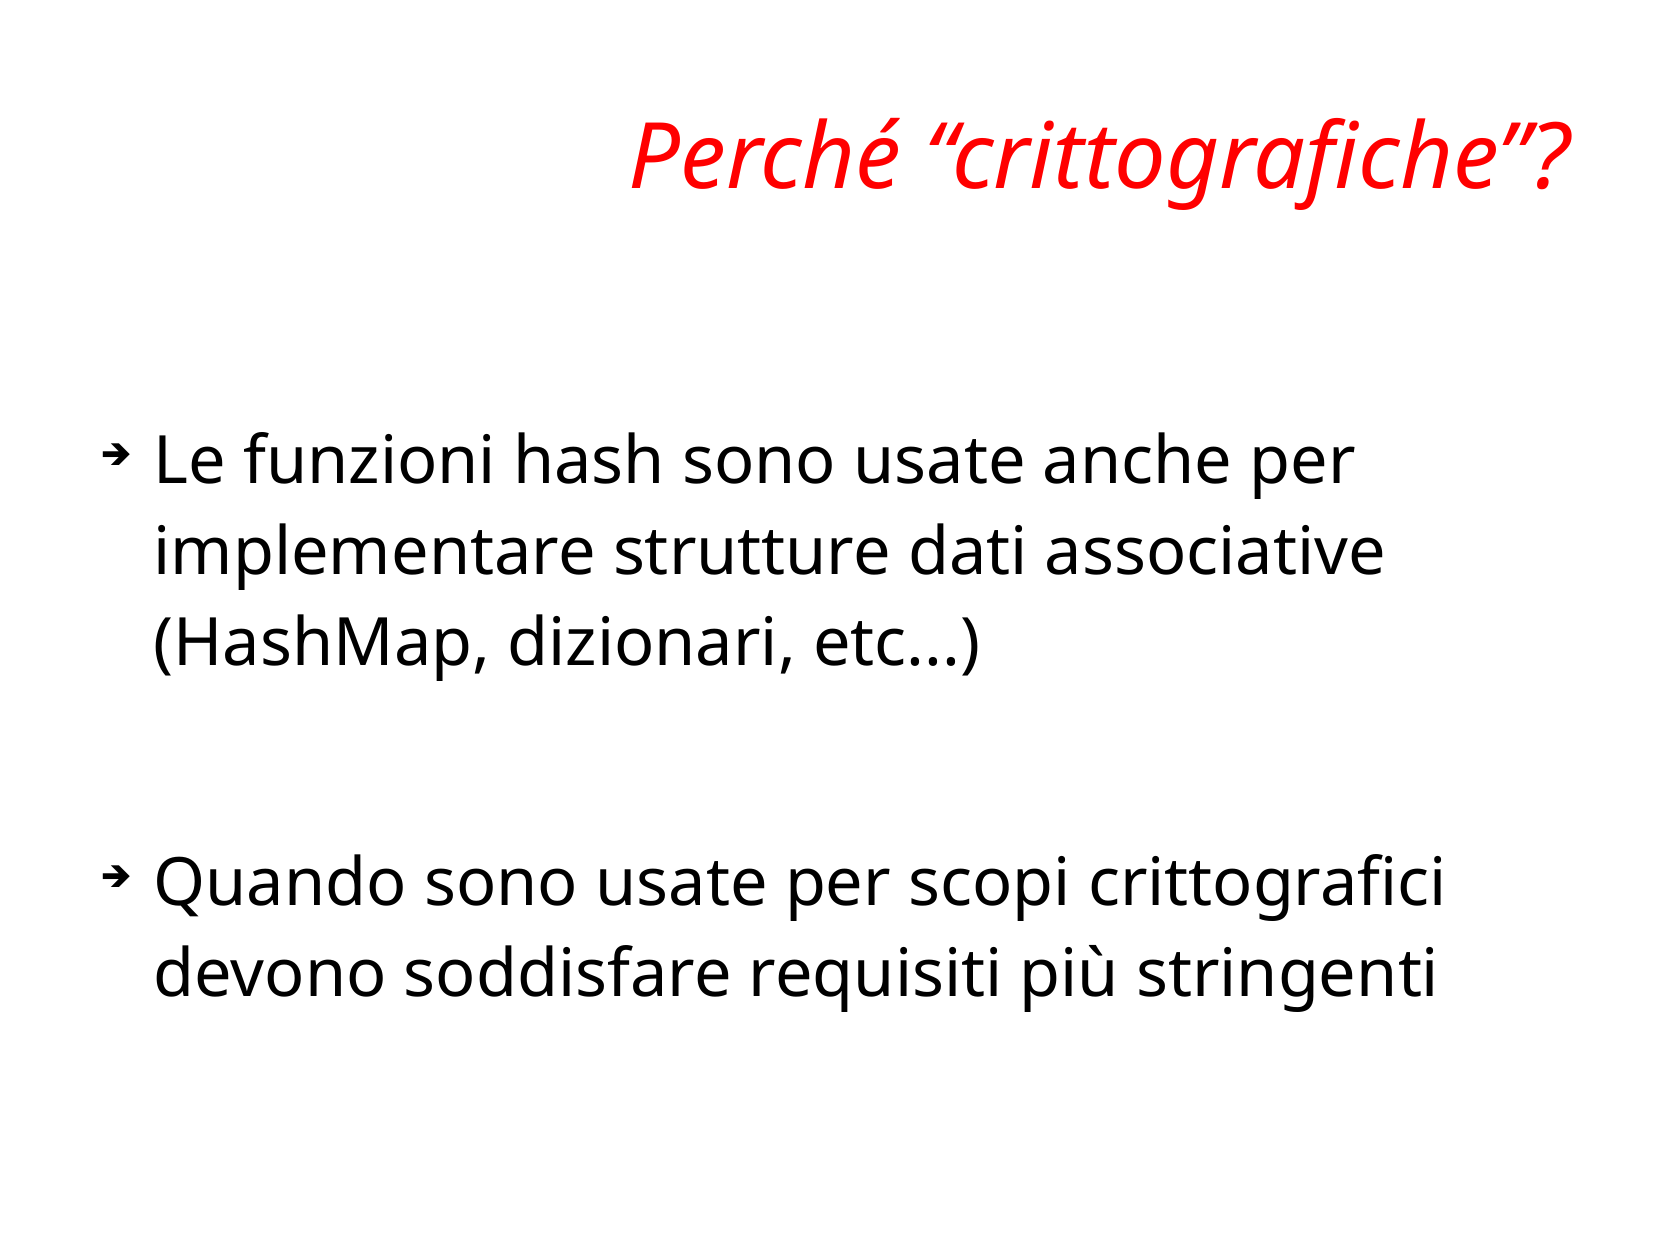

# Perché “crittografiche”?
Le funzioni hash sono usate anche per implementare strutture dati associative (HashMap, dizionari, etc...)
Quando sono usate per scopi crittografici devono soddisfare requisiti più stringenti